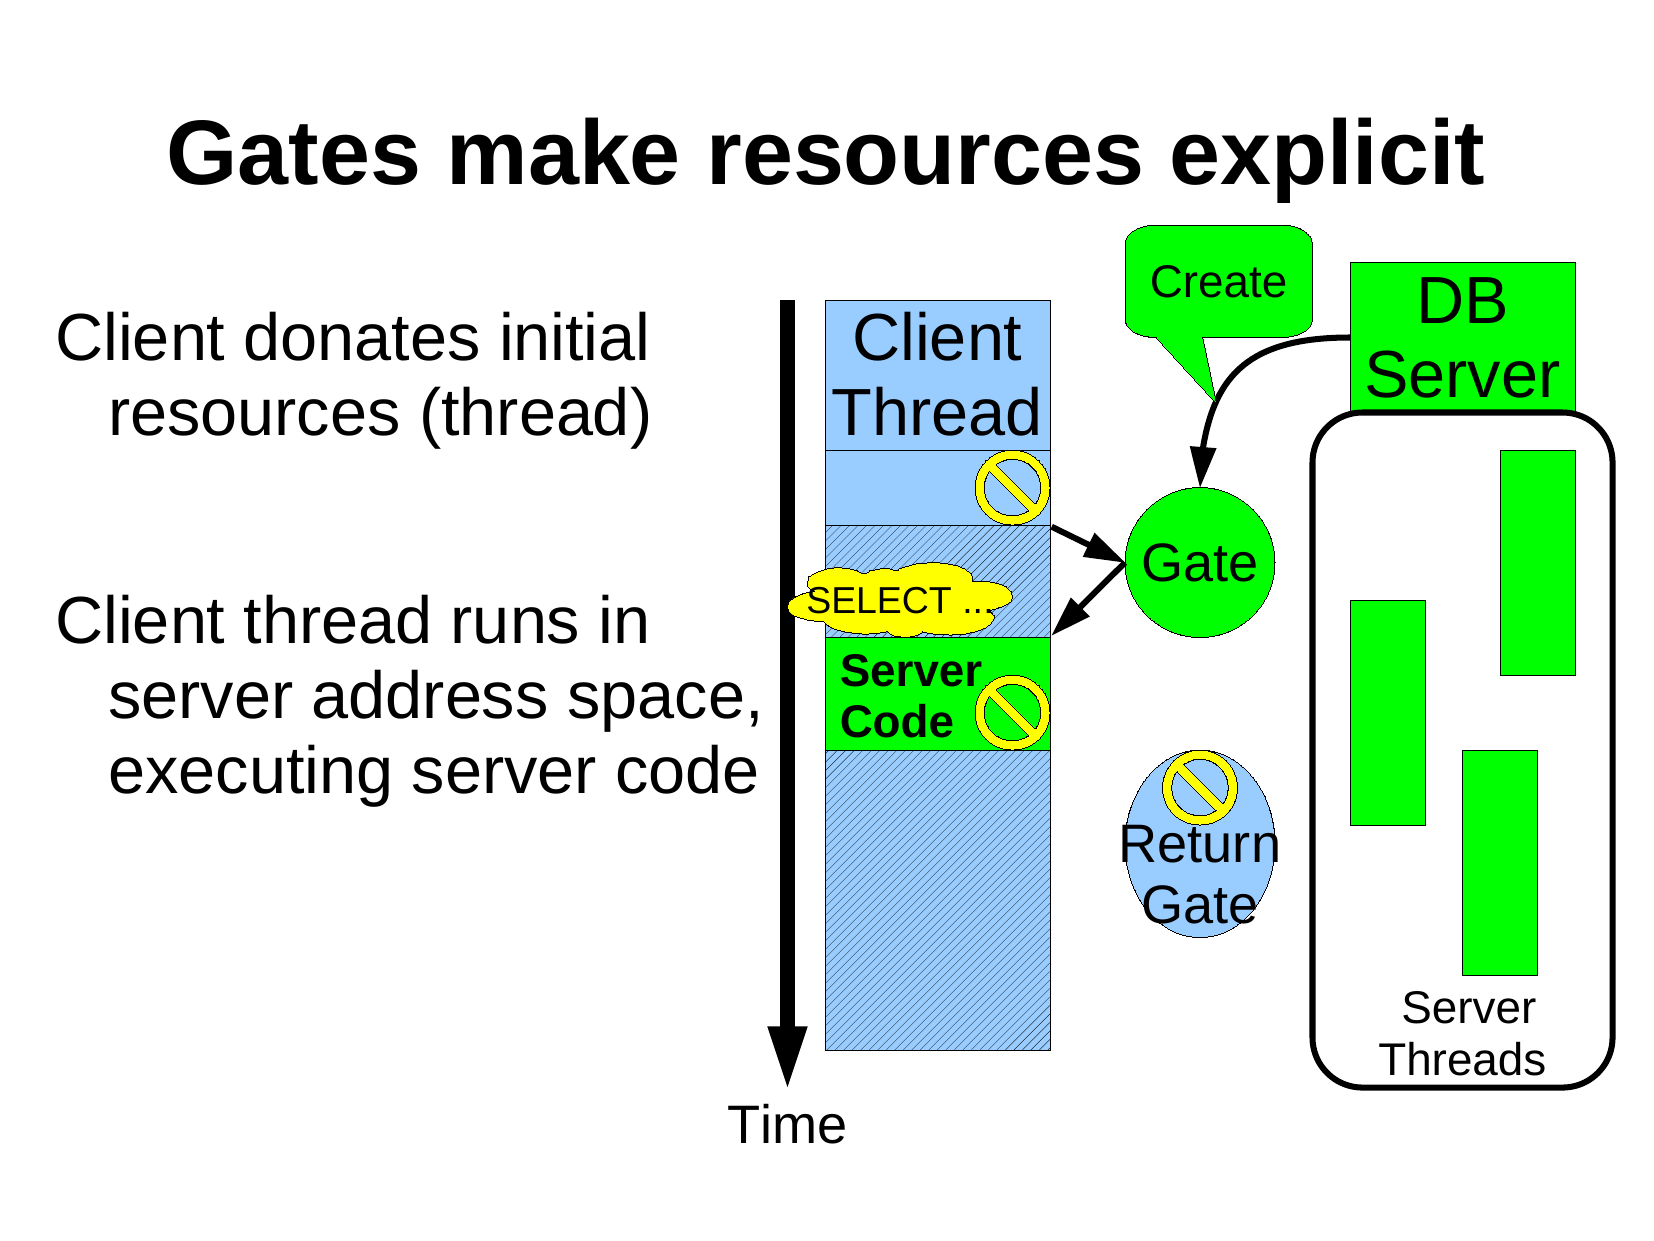

# Gates make resources explicit
Create
DB
Server
Client donates initial
resources (thread)
Client thread runs in server address space, executing server code
Client
Thread
Gate
SELECT ...
Server
Code
Return
Gate
 Server
Threads
Time